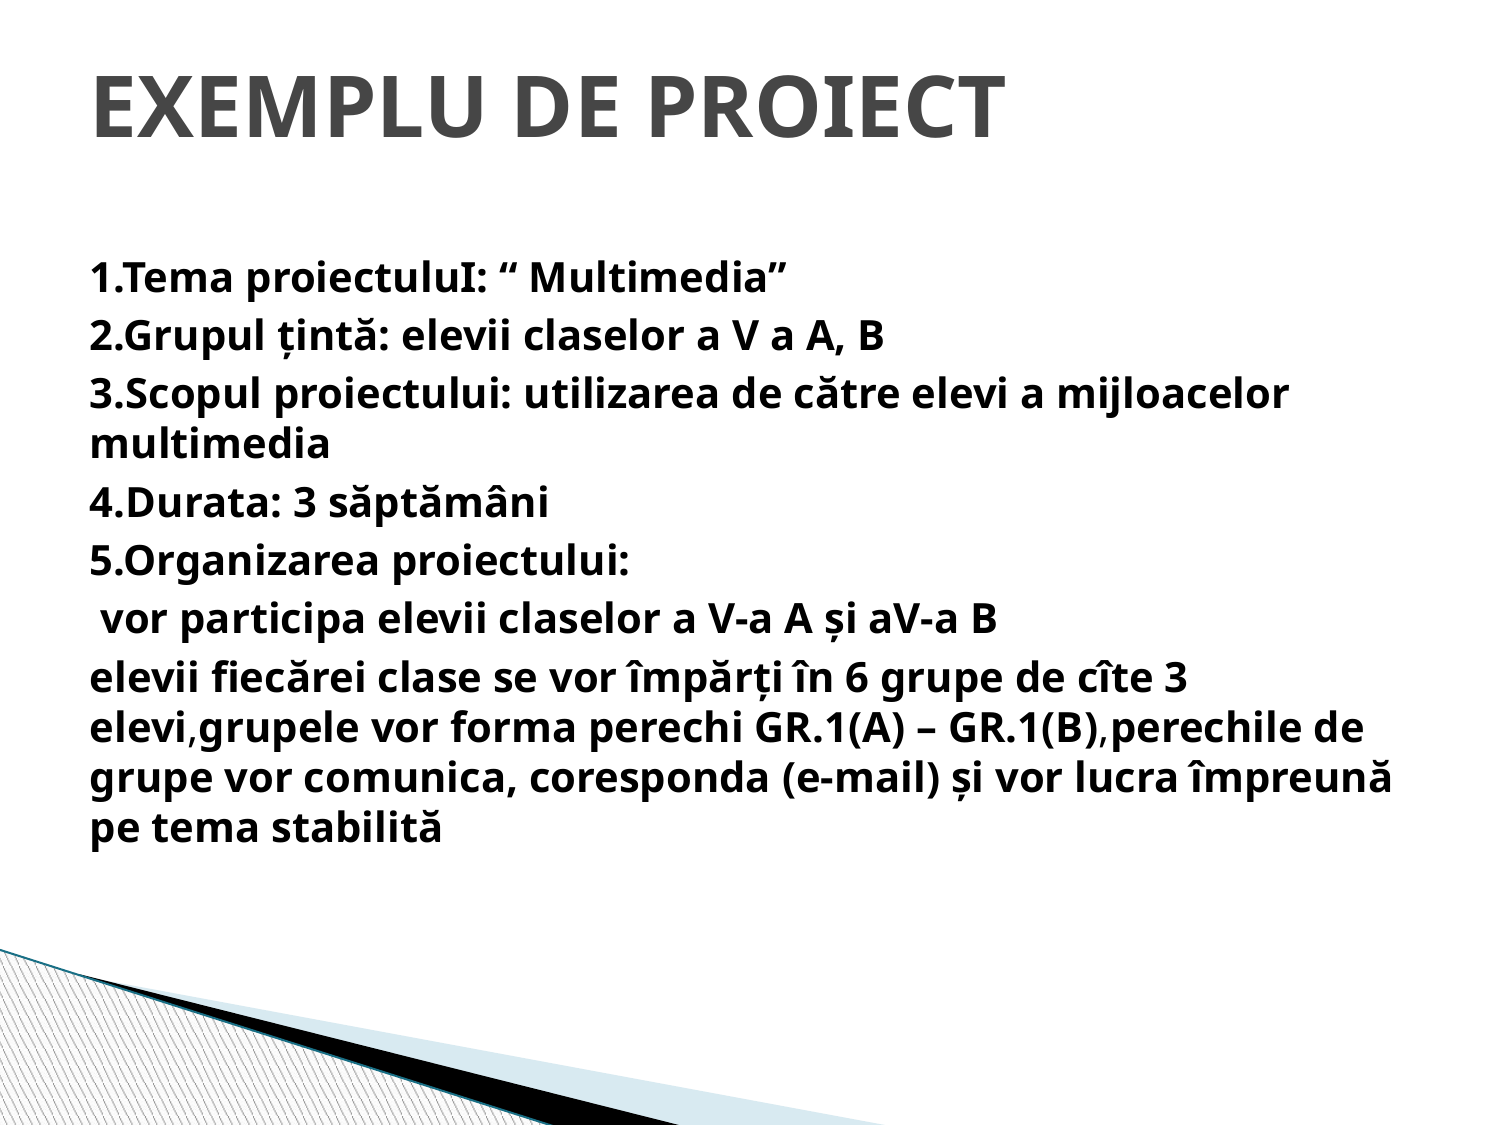

EXEMPLU DE PROIECT
# 1.Tema proiectuluI: “ Multimedia”
2.Grupul țintă: elevii claselor a V a A, B
3.Scopul proiectului: utilizarea de către elevi a mijloacelor multimedia
4.Durata: 3 săptămâni
5.Organizarea proiectului:
 vor participa elevii claselor a V-a A și aV-a B
elevii fiecărei clase se vor împărți în 6 grupe de cîte 3 elevi,grupele vor forma perechi GR.1(A) – GR.1(B),perechile de grupe vor comunica, coresponda (e-mail) și vor lucra împreună pe tema stabilită